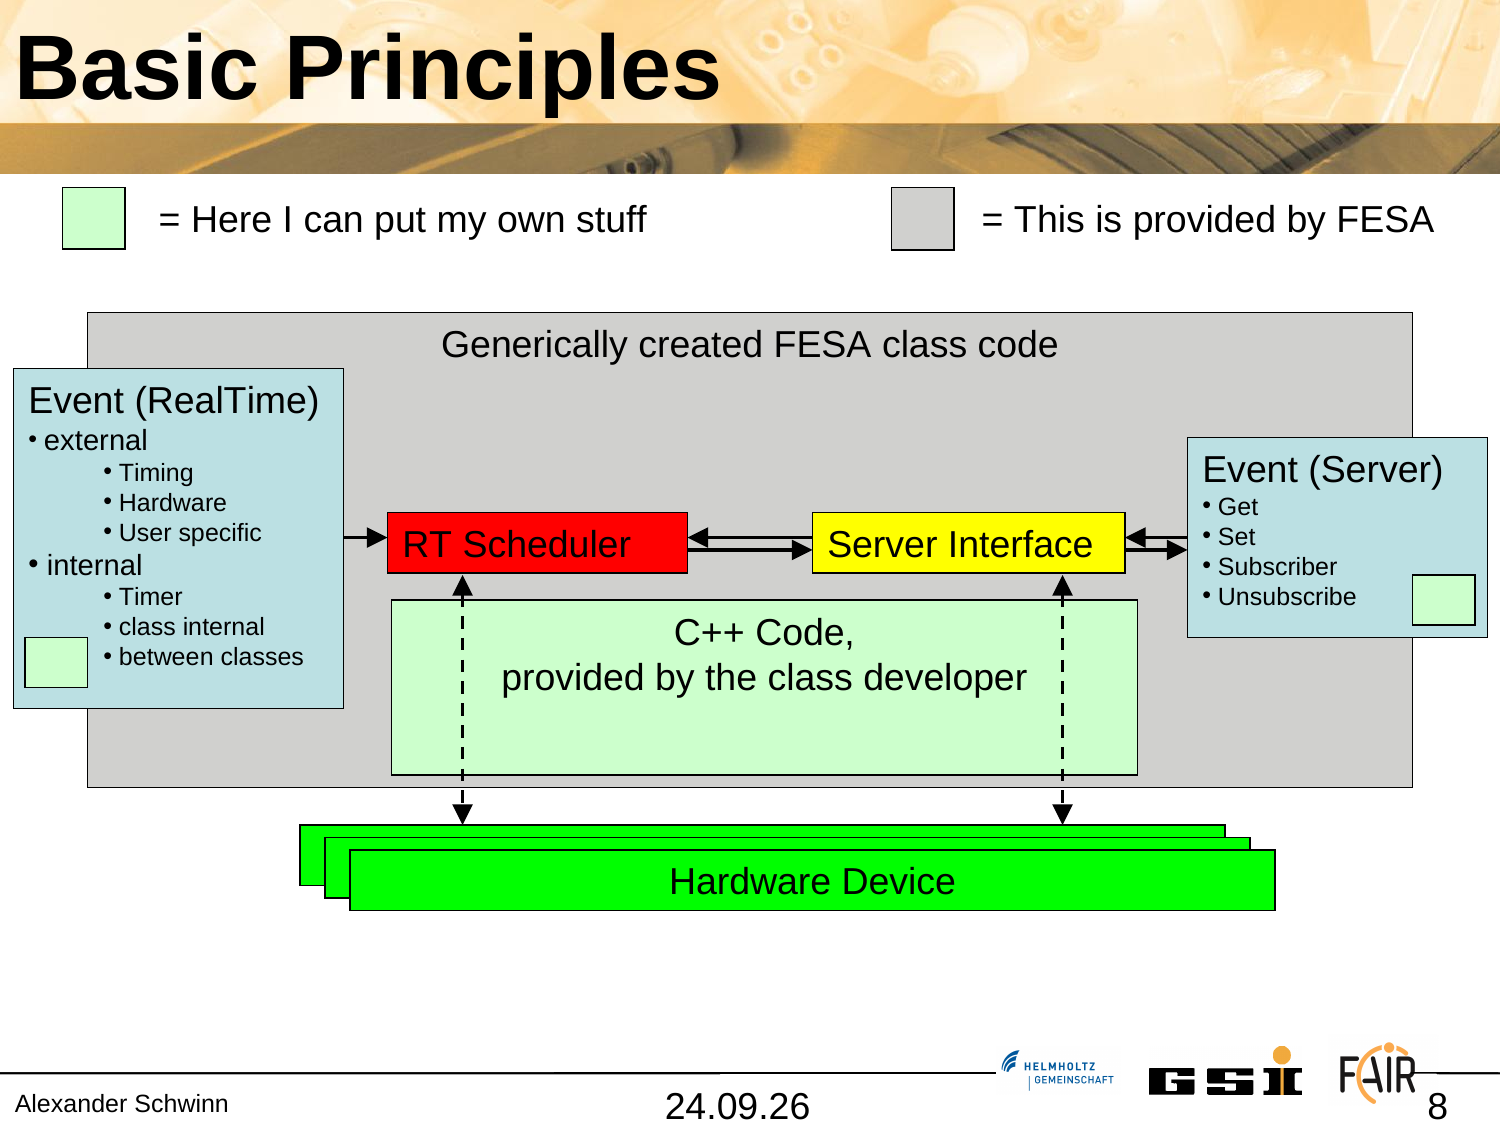

# Basic Principles
= Here I can put my own stuff
= This is provided by FESA
Generically created FESA class code
Event (RealTime)
 external
 Timing
 Hardware
 User specific
 internal
 Timer
 class internal
 between classes
Event (Server)
 Get
 Set
 Subscriber
 Unsubscribe
RT Scheduler
Server Interface
C++ Code,
provided by the class developer
Hardware Device
Hardware Device
Hardware Device
8